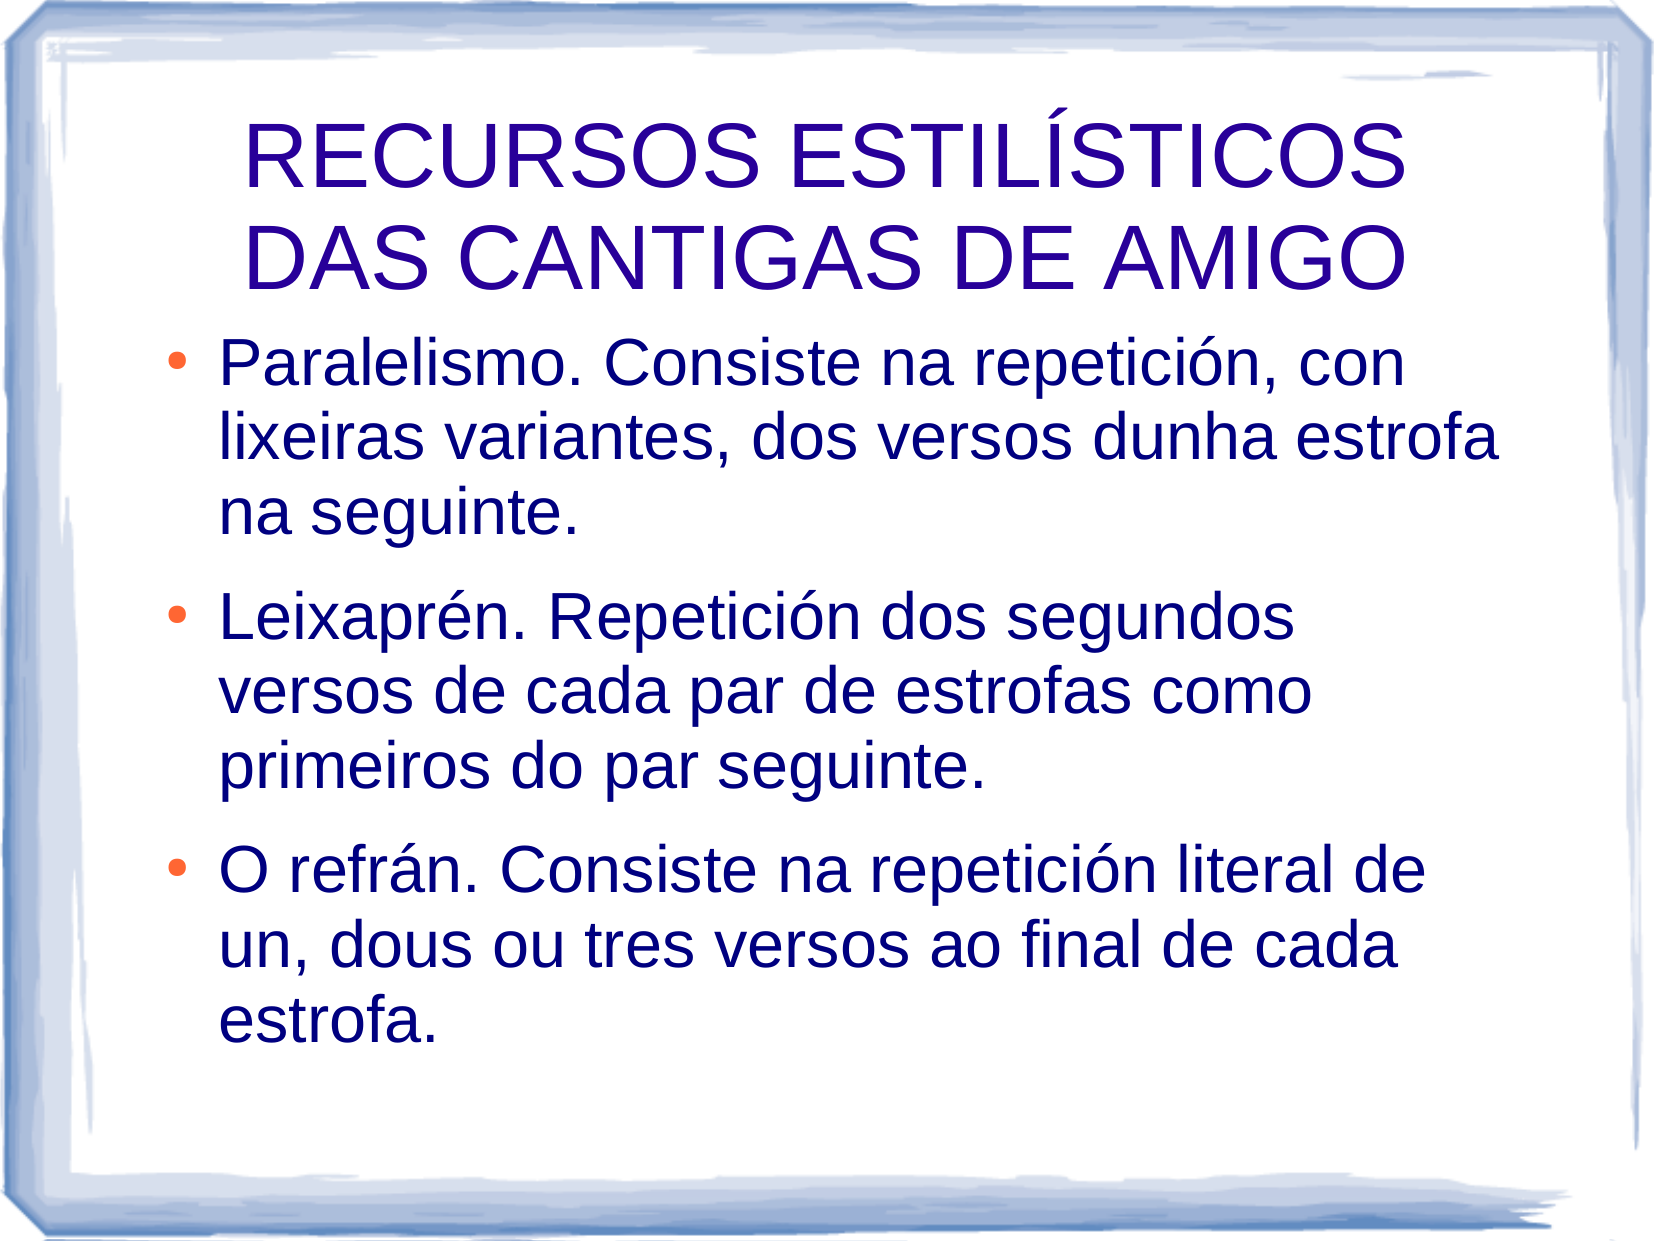

# RECURSOS ESTILÍSTICOS DAS CANTIGAS DE AMIGO
Paralelismo. Consiste na repetición, con lixeiras variantes, dos versos dunha estrofa na seguinte.
Leixaprén. Repetición dos segundos versos de cada par de estrofas como primeiros do par seguinte.
O refrán. Consiste na repetición literal de un, dous ou tres versos ao final de cada estrofa.